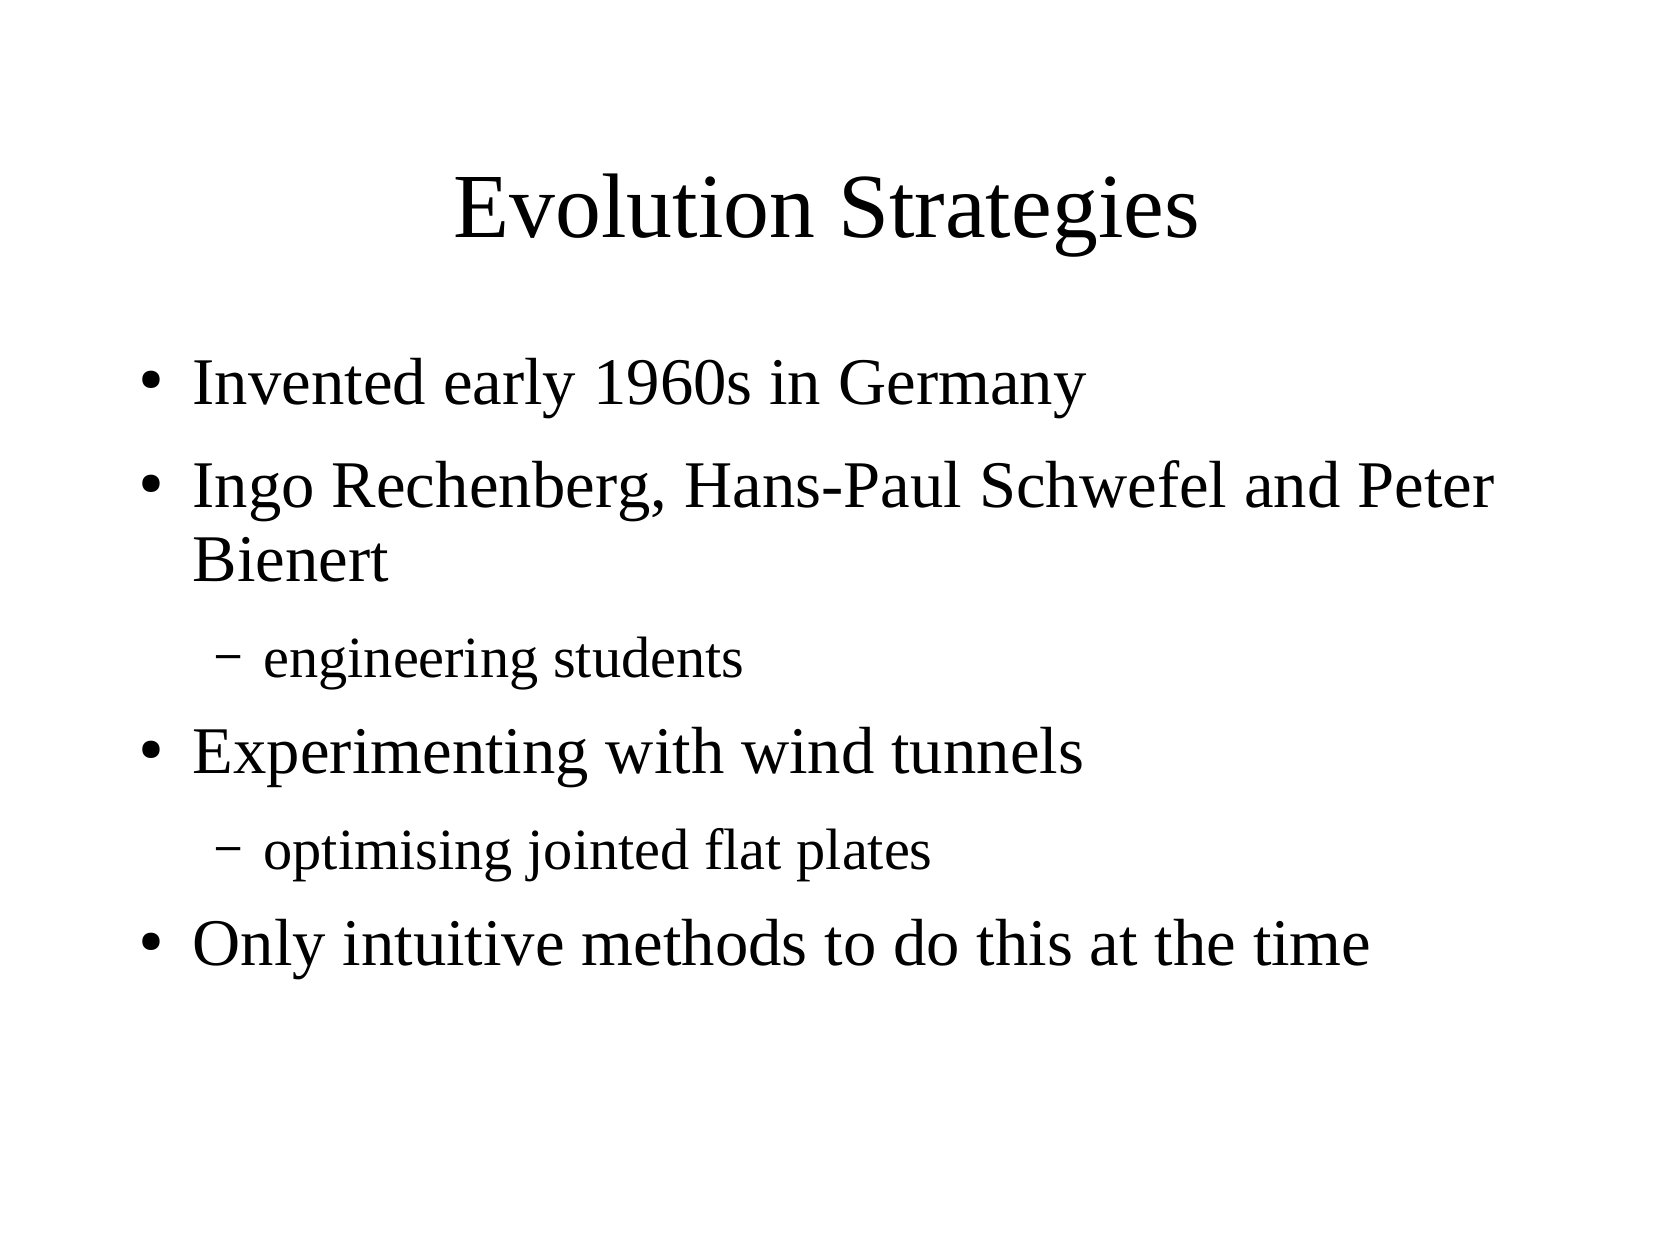

# Evolution Strategies
Invented early 1960s in Germany
Ingo Rechenberg, Hans-Paul Schwefel and Peter Bienert
engineering students
Experimenting with wind tunnels
optimising jointed flat plates
Only intuitive methods to do this at the time